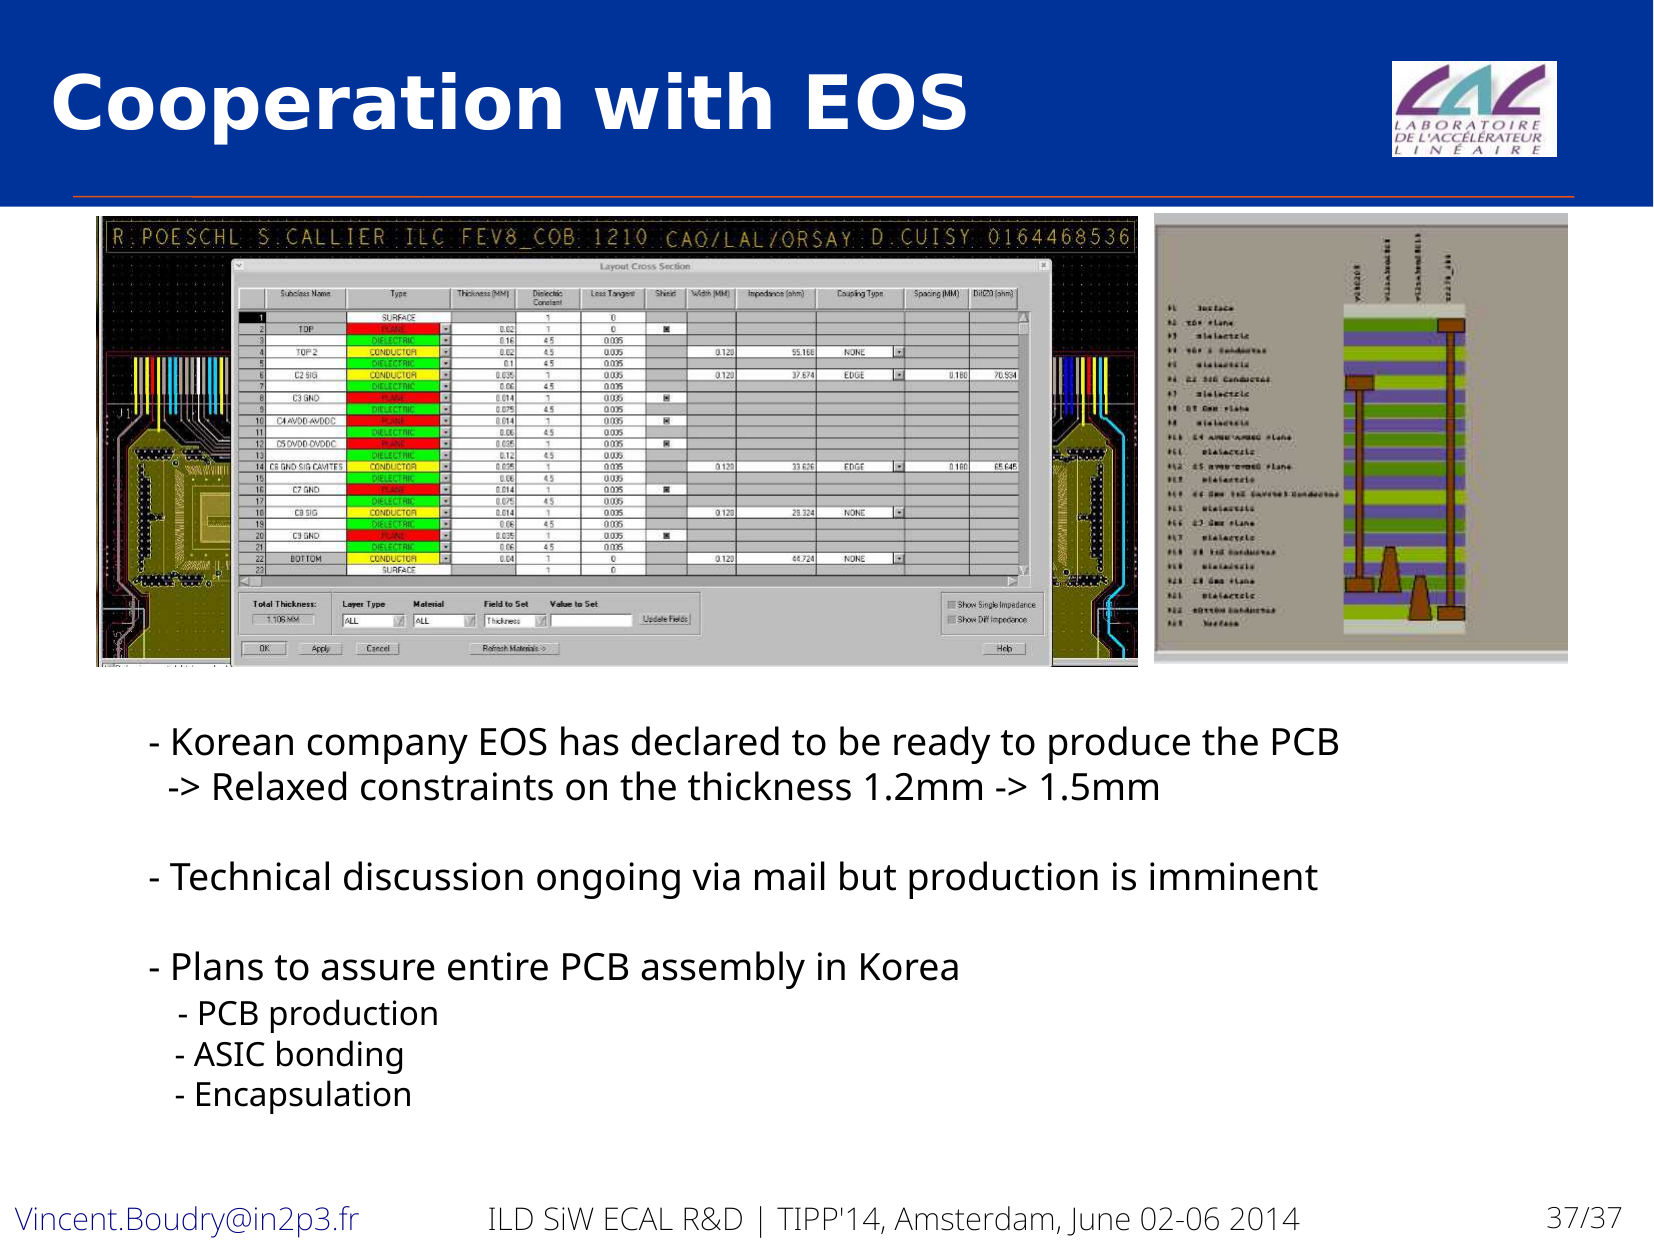

# Cooperation with EOS
- Korean company EOS has declared to be ready to produce the PCB
 -> Relaxed constraints on the thickness 1.2mm -> 1.5mm
- Technical discussion ongoing via mail but production is imminent
- Plans to assure entire PCB assembly in Korea
 - PCB production
 - ASIC bonding
 - Encapsulation
ILD SiW ECAL R&D | TIPP'14, Amsterdam, June 02-06 2014
37